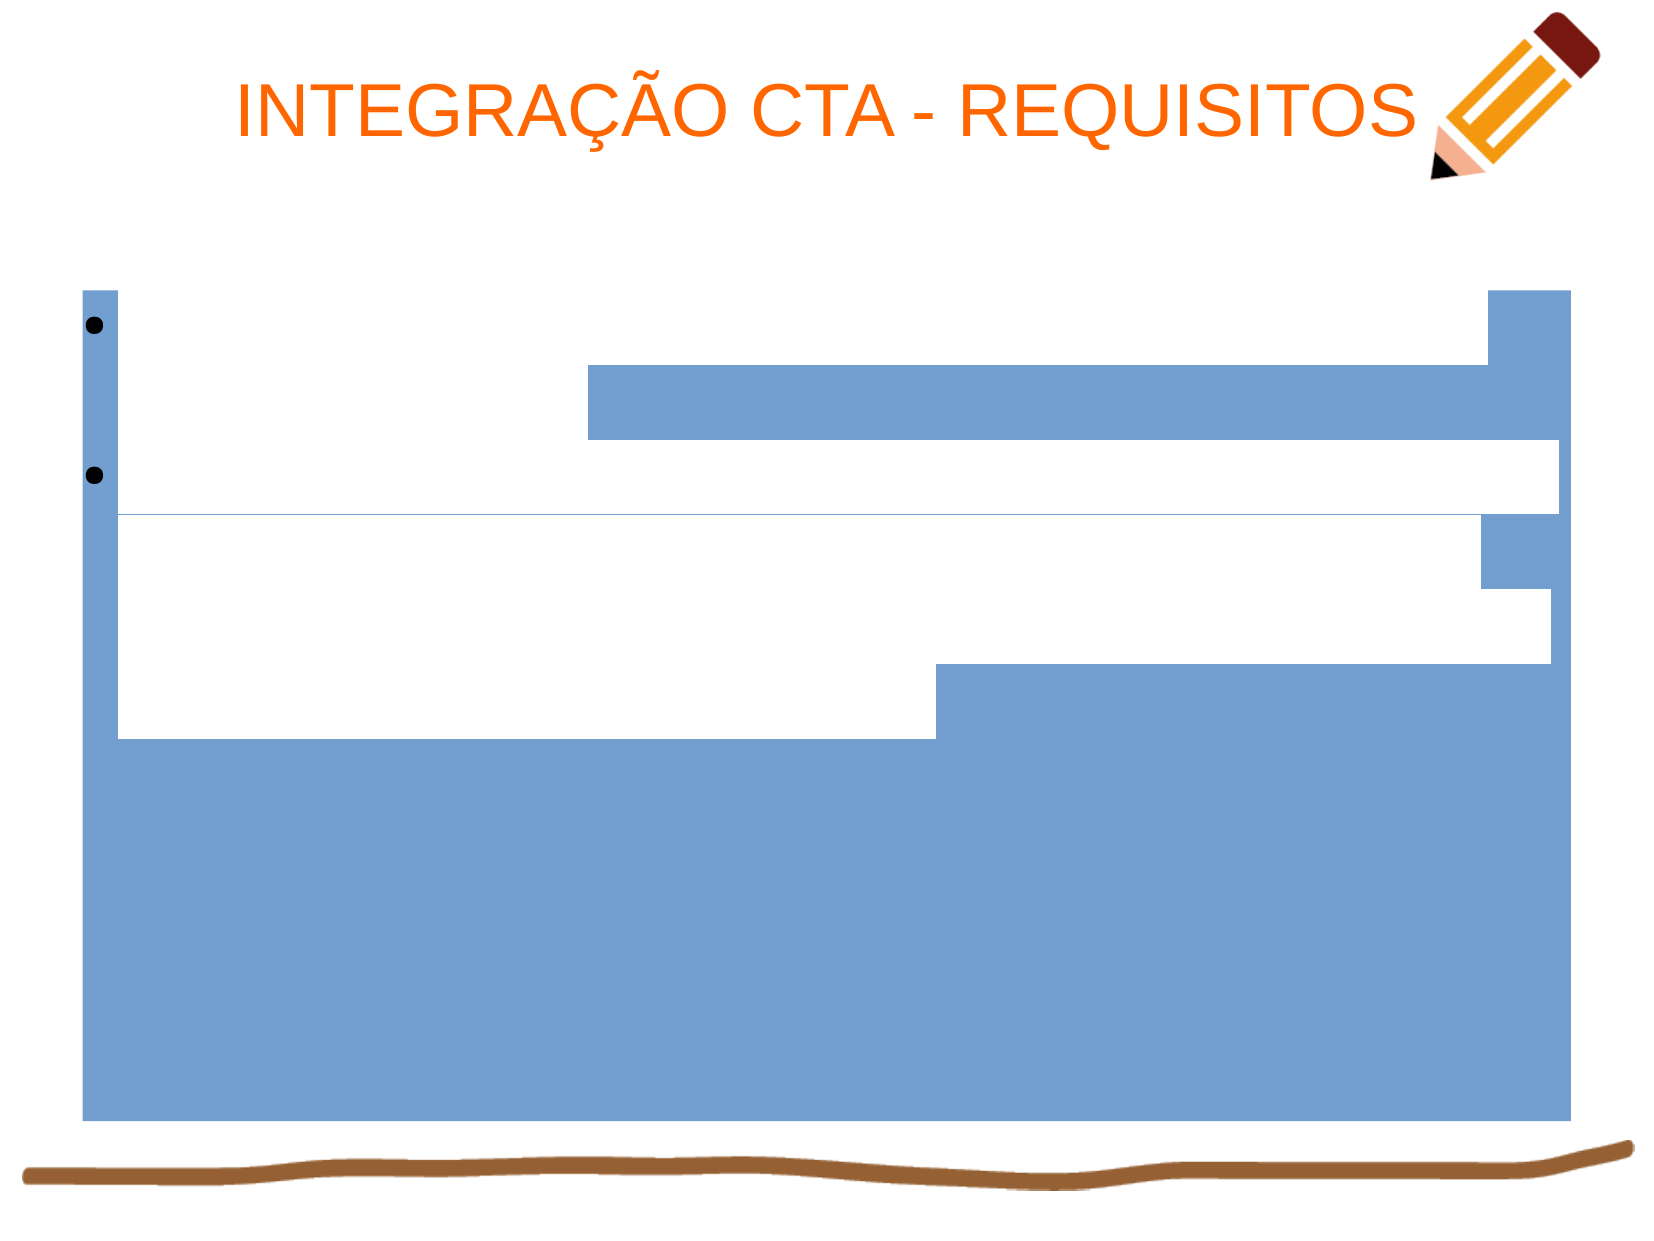

# INTEGRAÇÃO CTA - REQUISITOS
Cada rua possui um ponto de entrada e um ponto de saída
Os veículos são criados no ponto de entrada, de forma constante, através de um número randômico no intervalo de 0.1, 0.2, 0.3, 0.4 ou 0.5 veículos por segundo.